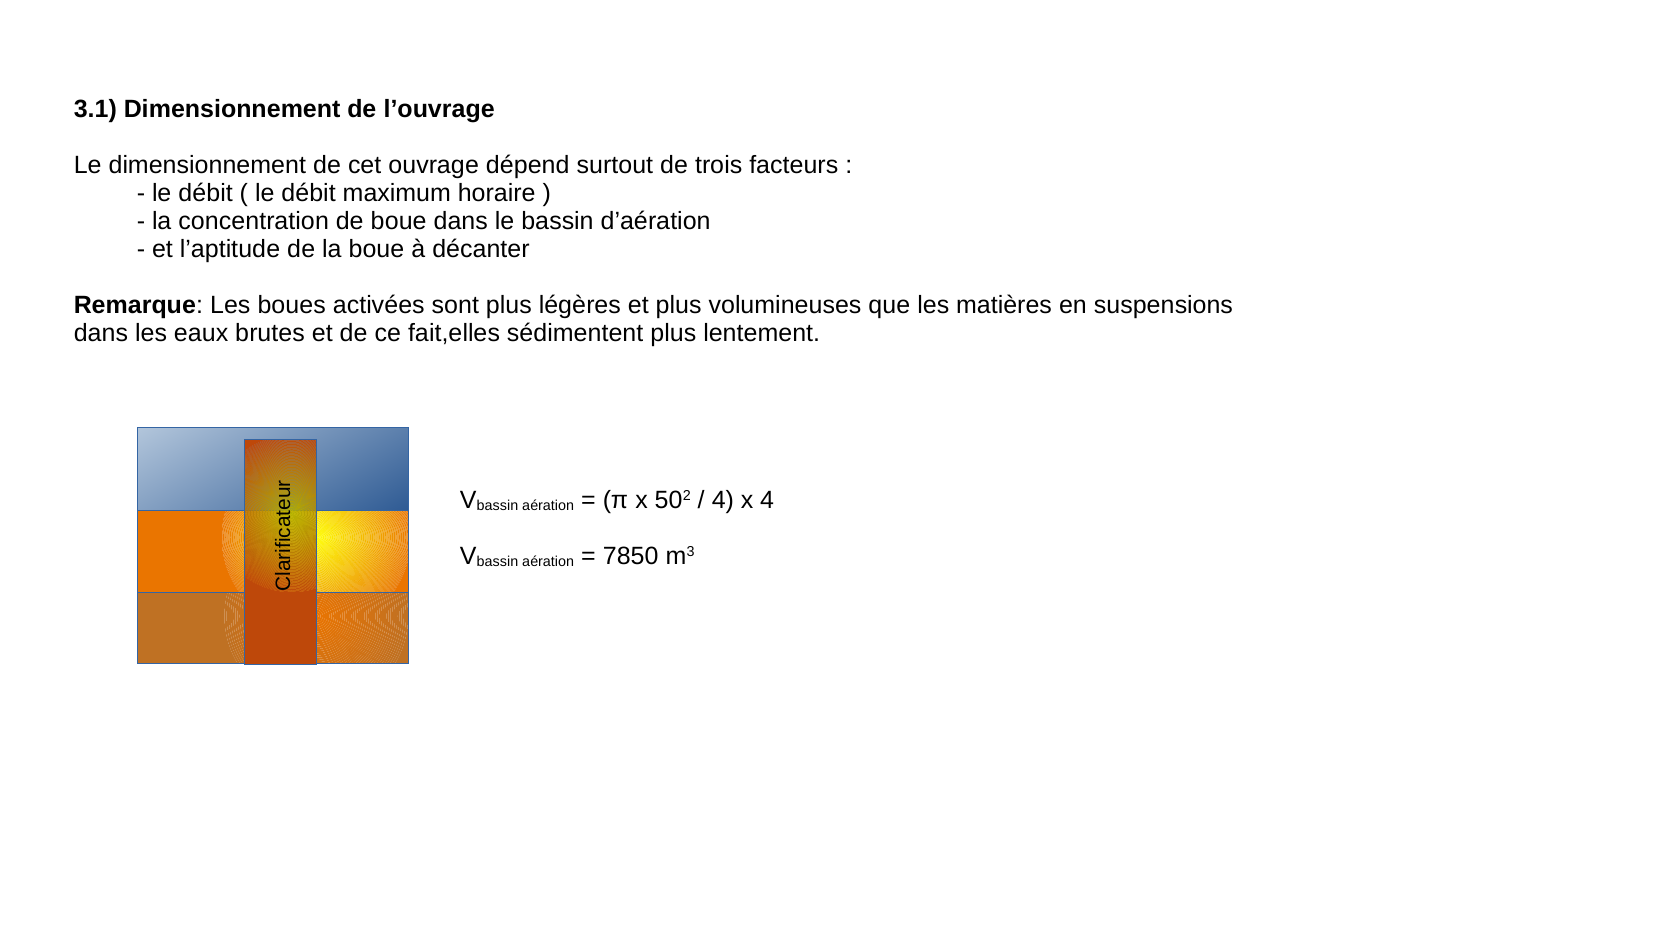

3.1) Dimensionnement de l’ouvrage
Le dimensionnement de cet ouvrage dépend surtout de trois facteurs :
 - le débit ( le débit maximum horaire )
 - la concentration de boue dans le bassin d’aération
 - et l’aptitude de la boue à décanter
Remarque: Les boues activées sont plus légères et plus volumineuses que les matières en suspensions dans les eaux brutes et de ce fait,elles sédimentent plus lentement.
Clarificateur
Vbassin aération = (π x 502 / 4) x 4
Vbassin aération = 7850 m3